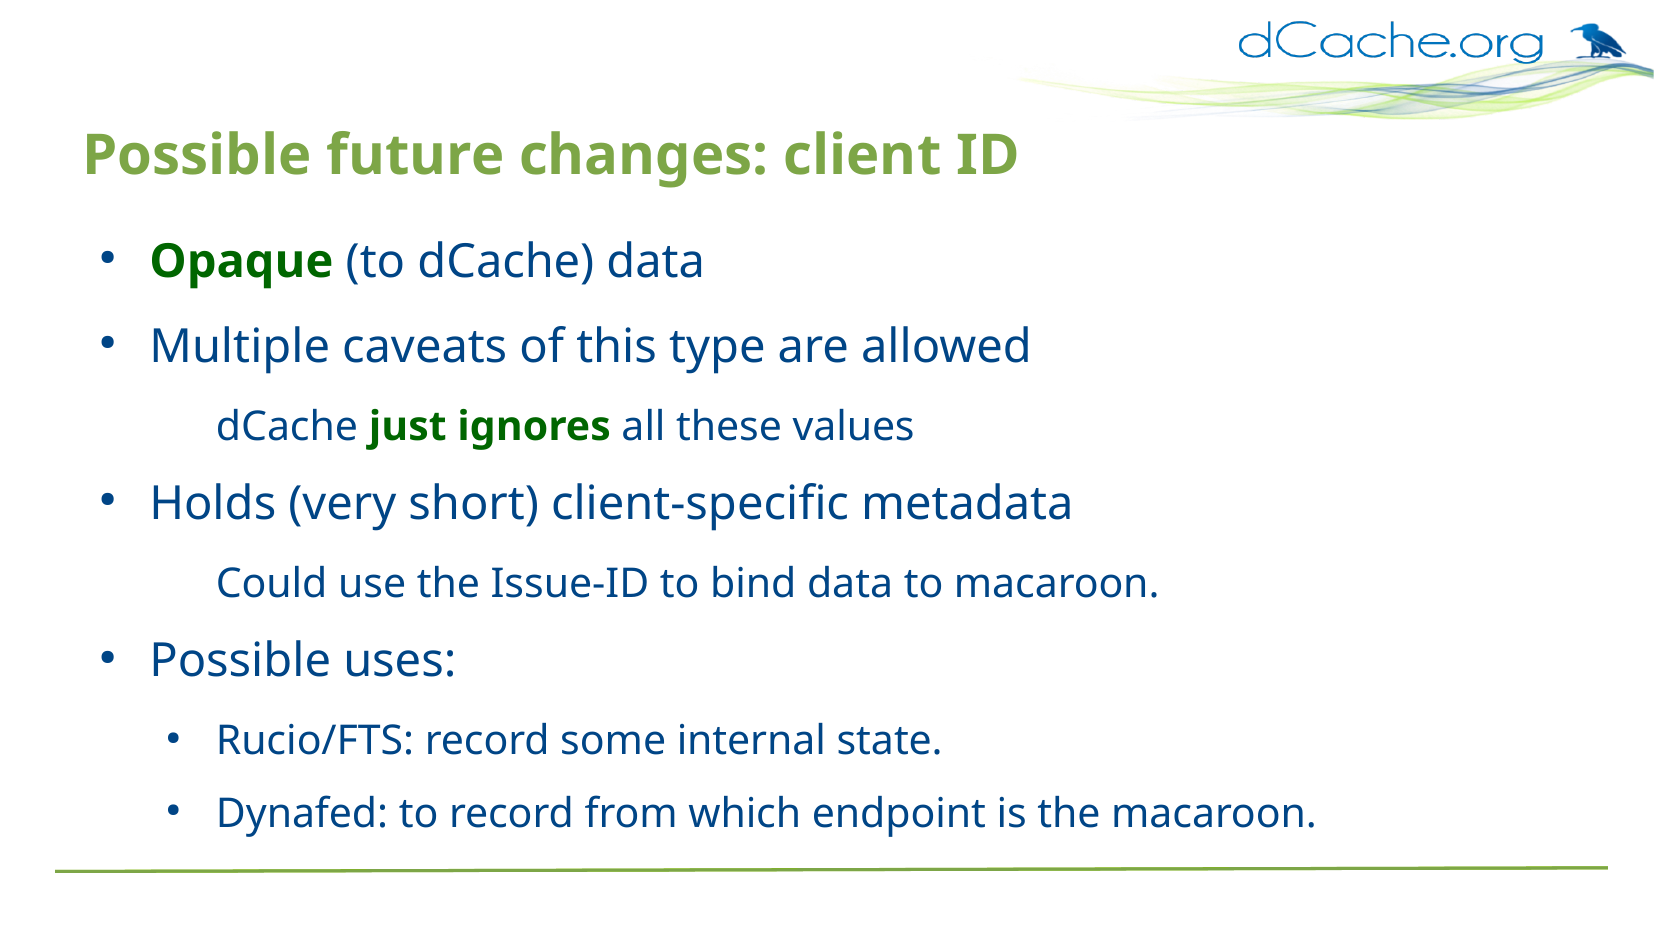

# Possible future changes: client ID
Opaque (to dCache) data
Multiple caveats of this type are allowed
dCache just ignores all these values
Holds (very short) client-specific metadata
Could use the Issue-ID to bind data to macaroon.
Possible uses:
Rucio/FTS: record some internal state.
Dynafed: to record from which endpoint is the macaroon.